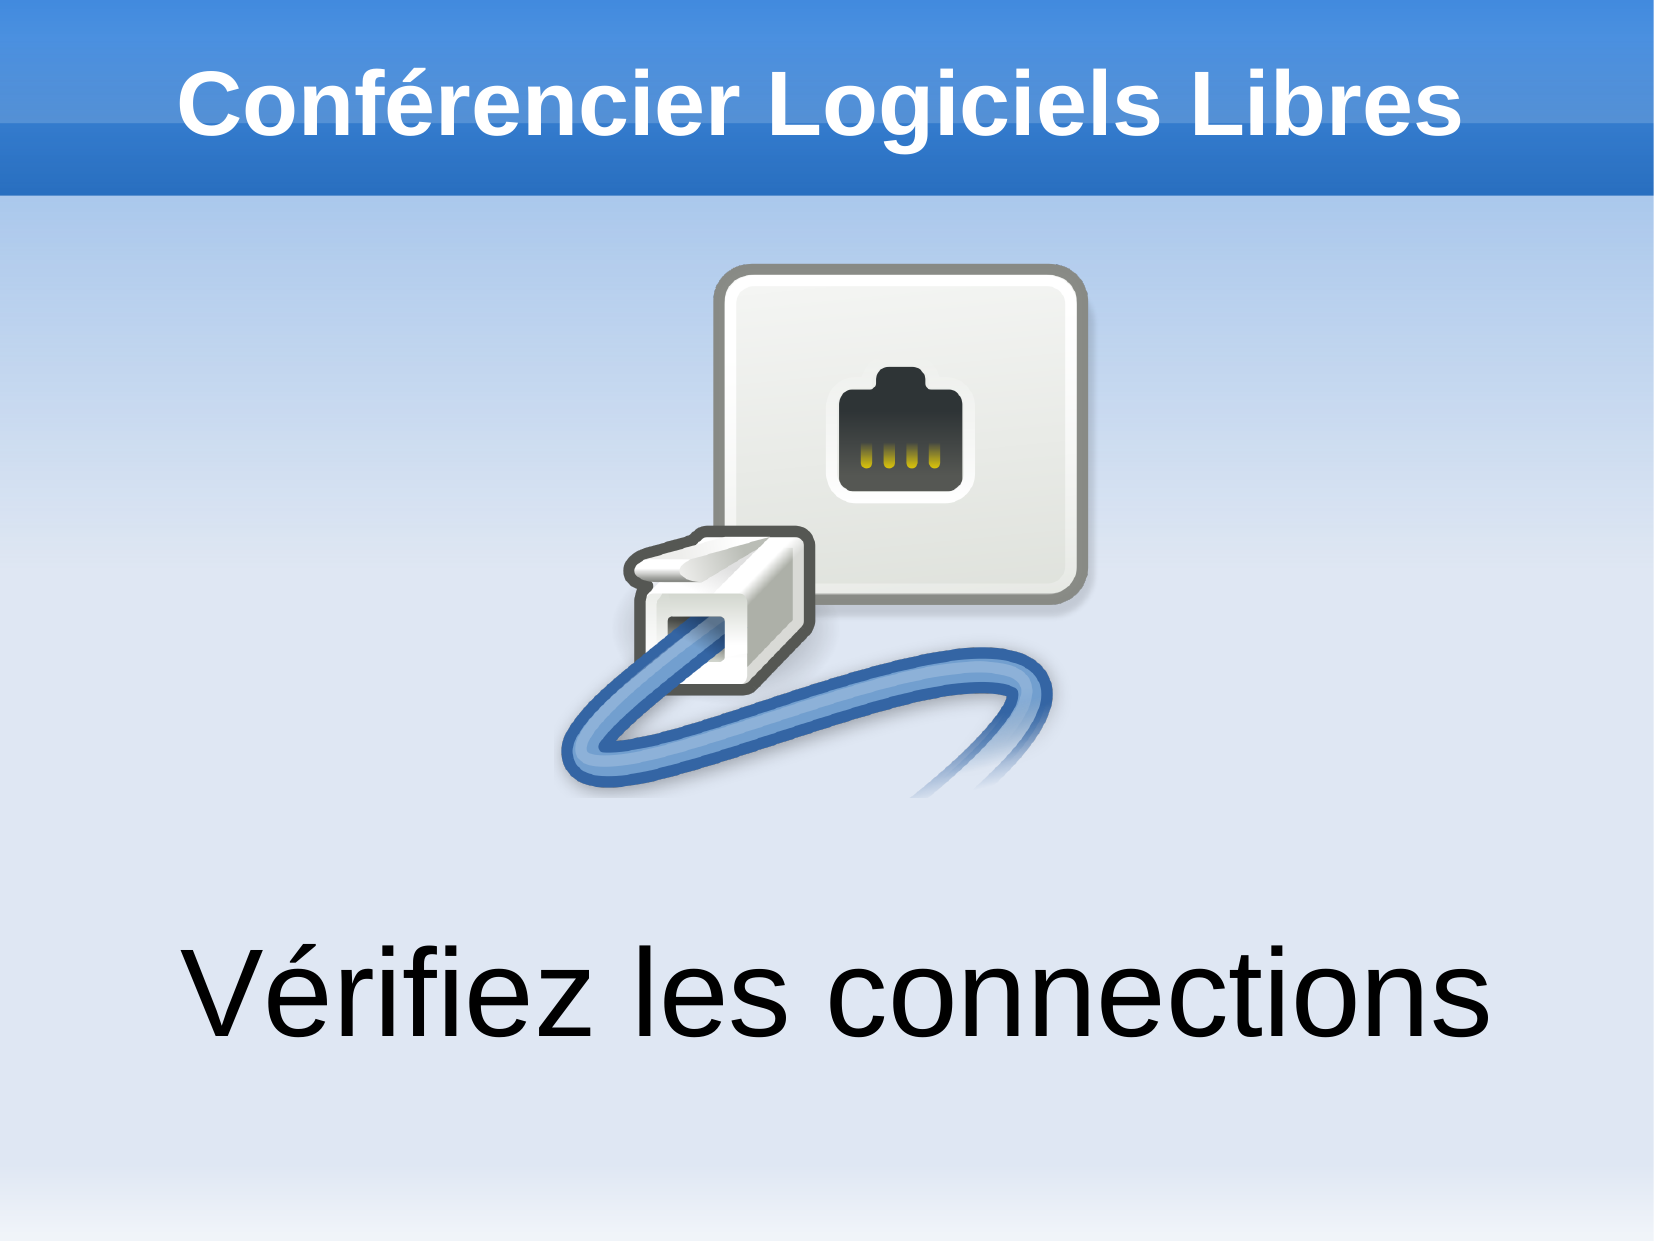

# Conférencier Logiciels Libres
Vérifiez les connections